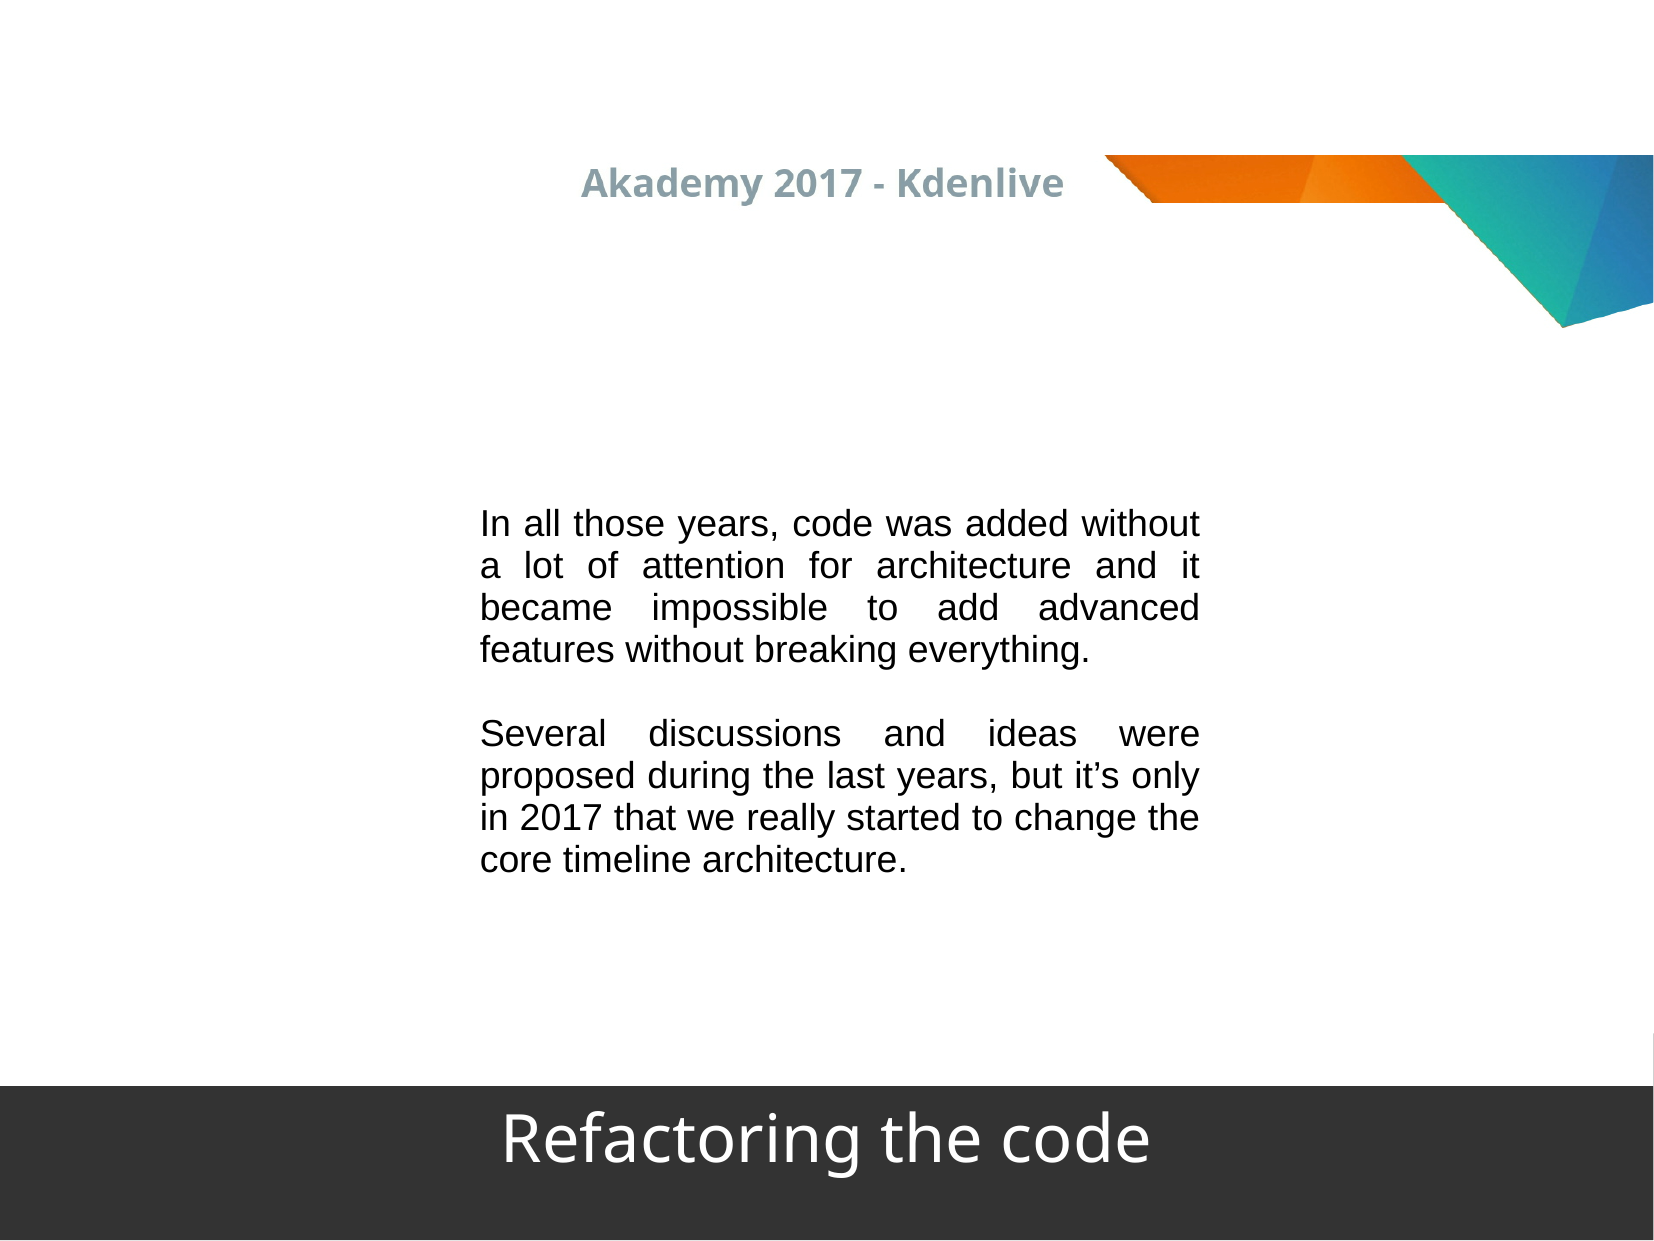

In all those years, code was added without a lot of attention for architecture and it became impossible to add advanced features without breaking everything.
Several discussions and ideas were proposed during the last years, but it’s only in 2017 that we really started to change the core timeline architecture.
# Refactoring the code